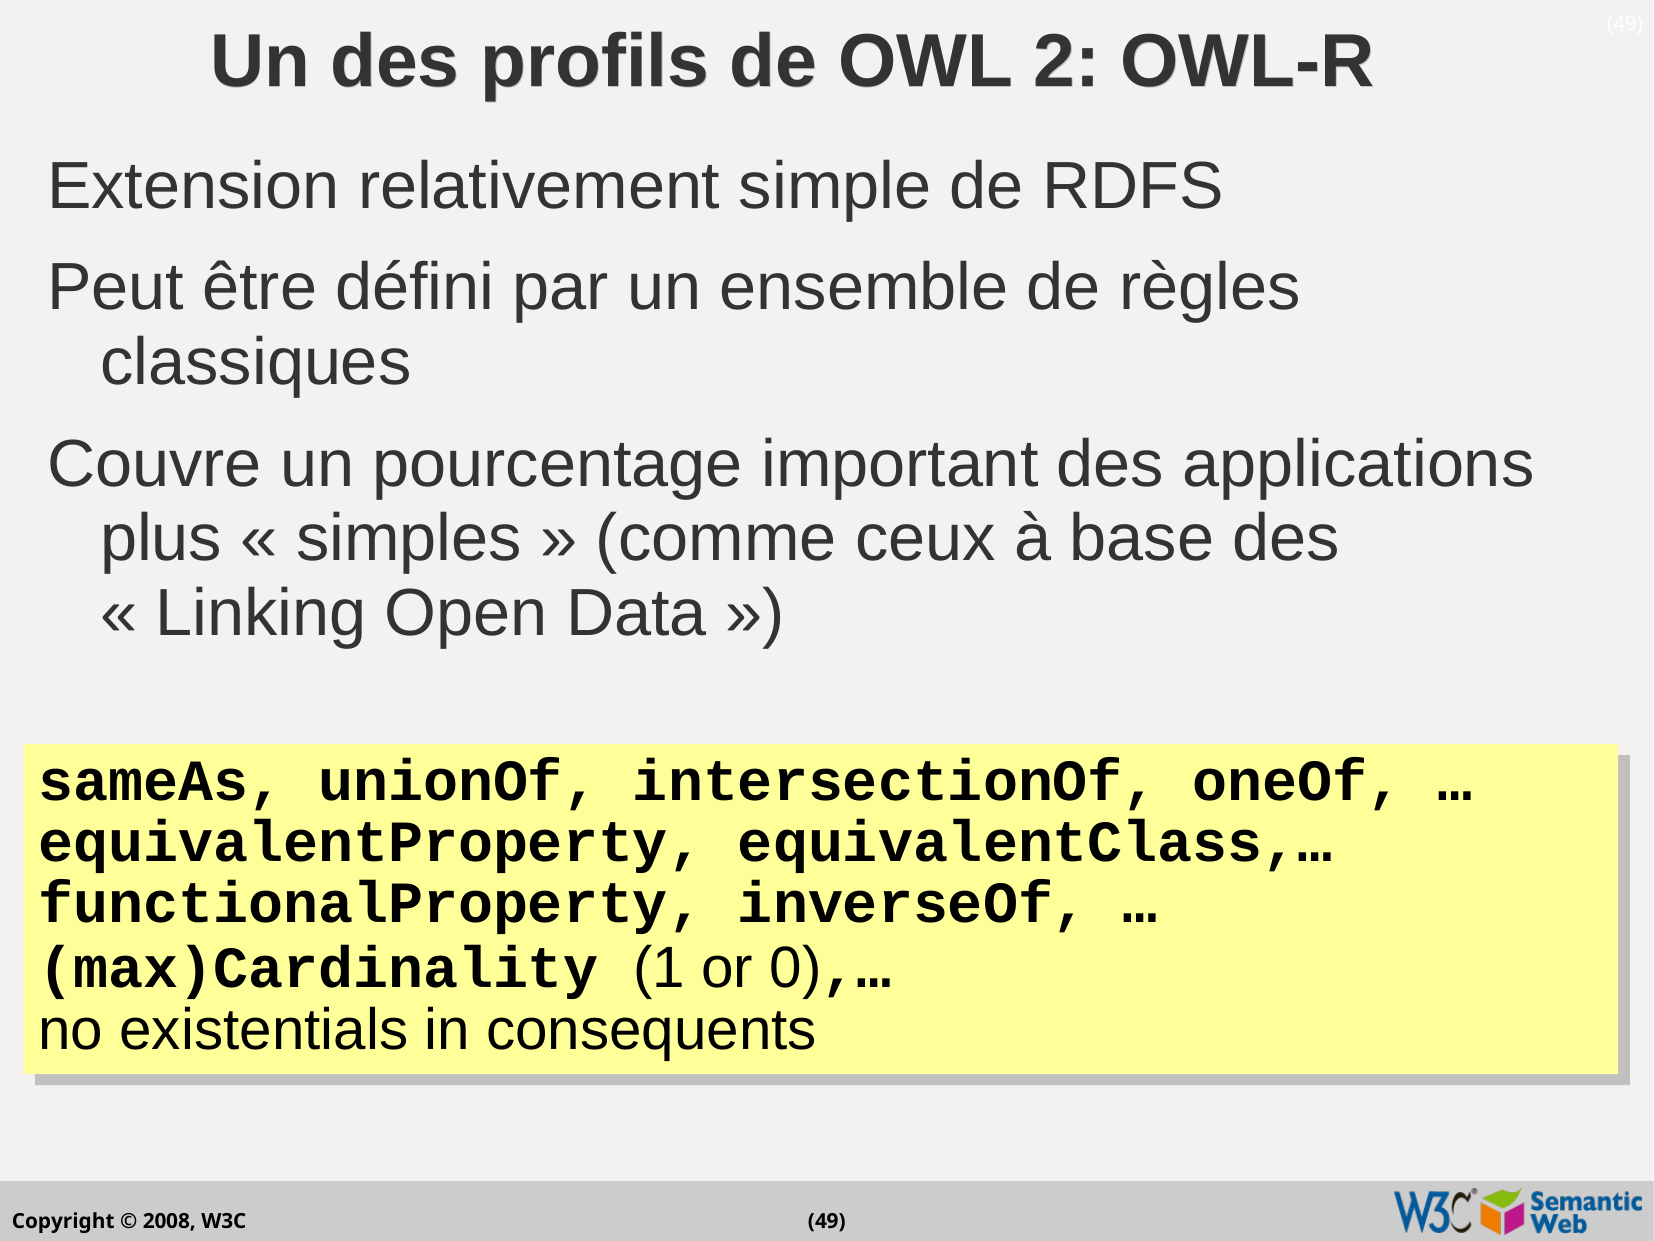

# Un des profils de OWL 2: OWL-R
Extension relativement simple de RDFS
Peut être défini par un ensemble de règles classiques
Couvre un pourcentage important des applications plus « simples » (comme ceux à base des « Linking Open Data »)
sameAs, unionOf, intersectionOf, oneOf, … equivalentProperty, equivalentClass,…
functionalProperty, inverseOf, …
(max)Cardinality (1 or 0),…
no existentials in consequents